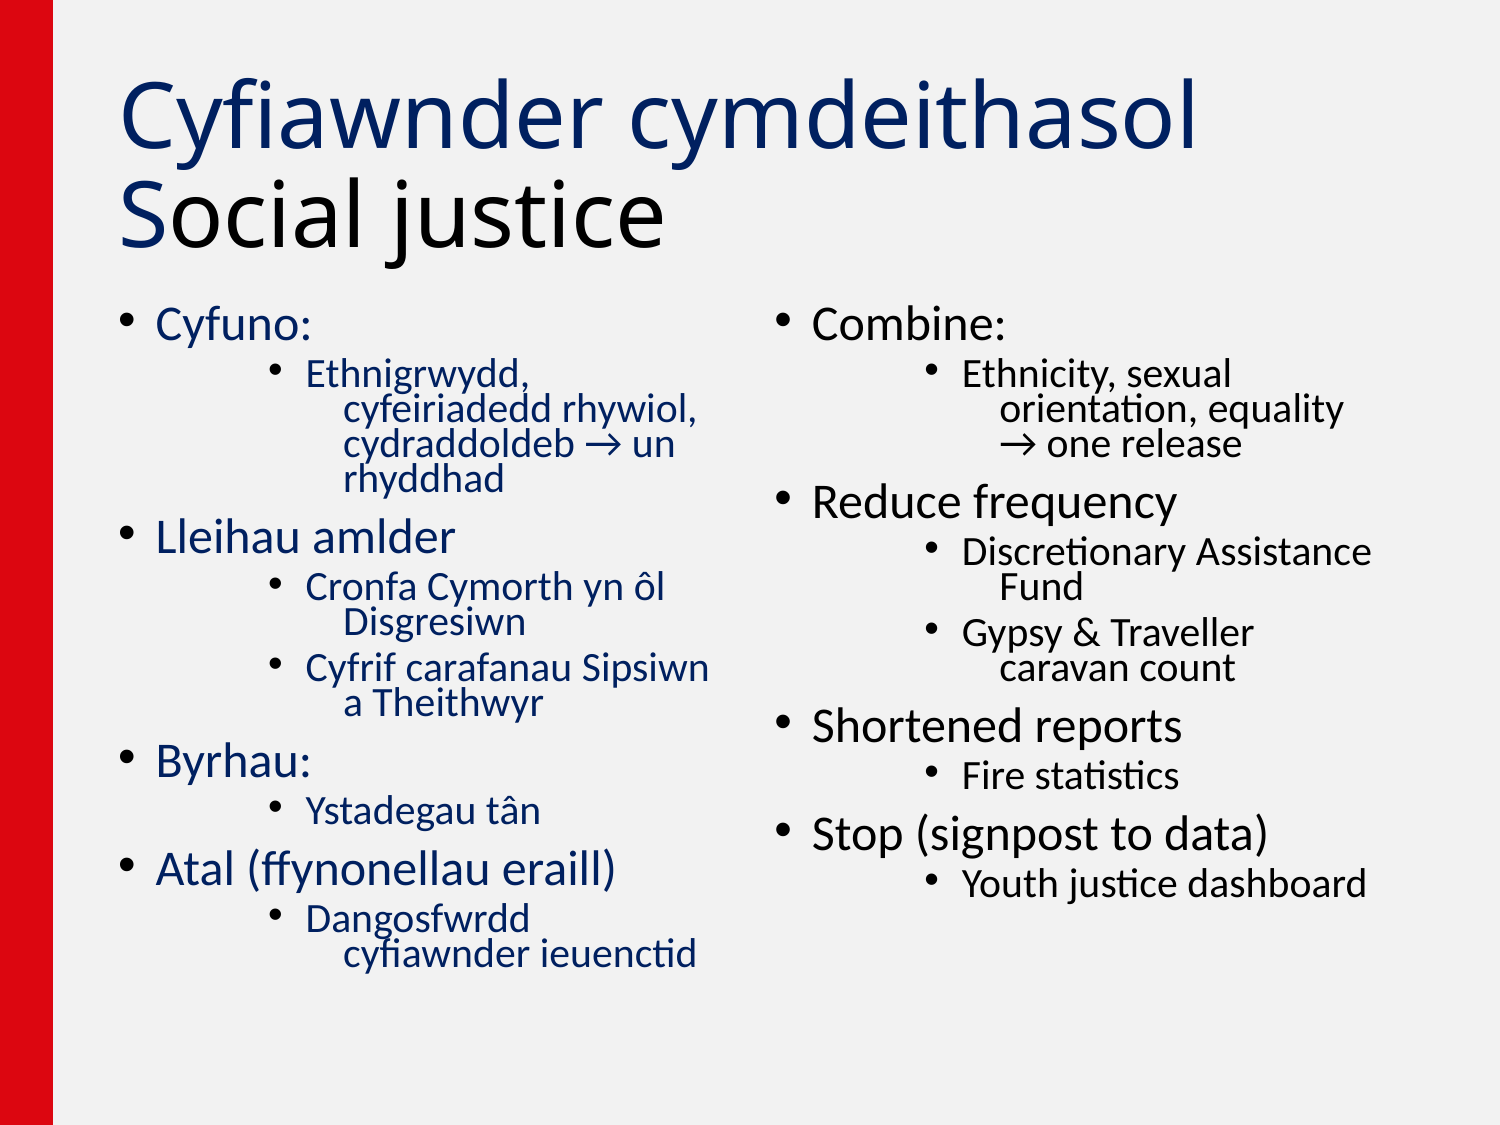

Cyfiawnder cymdeithasol
Social justice
Cyfuno:
Ethnigrwydd, cyfeiriadedd rhywiol, cydraddoldeb → un rhyddhad
Lleihau amlder
Cronfa Cymorth yn ôl Disgresiwn
Cyfrif carafanau Sipsiwn a Theithwyr
Byrhau:
Ystadegau tân
Atal (ffynonellau eraill)
Dangosfwrdd cyfiawnder ieuenctid
# Combine:
Ethnicity, sexual orientation, equality → one release
Reduce frequency
Discretionary Assistance Fund
Gypsy & Traveller caravan count
Shortened reports
Fire statistics
Stop (signpost to data)
Youth justice dashboard